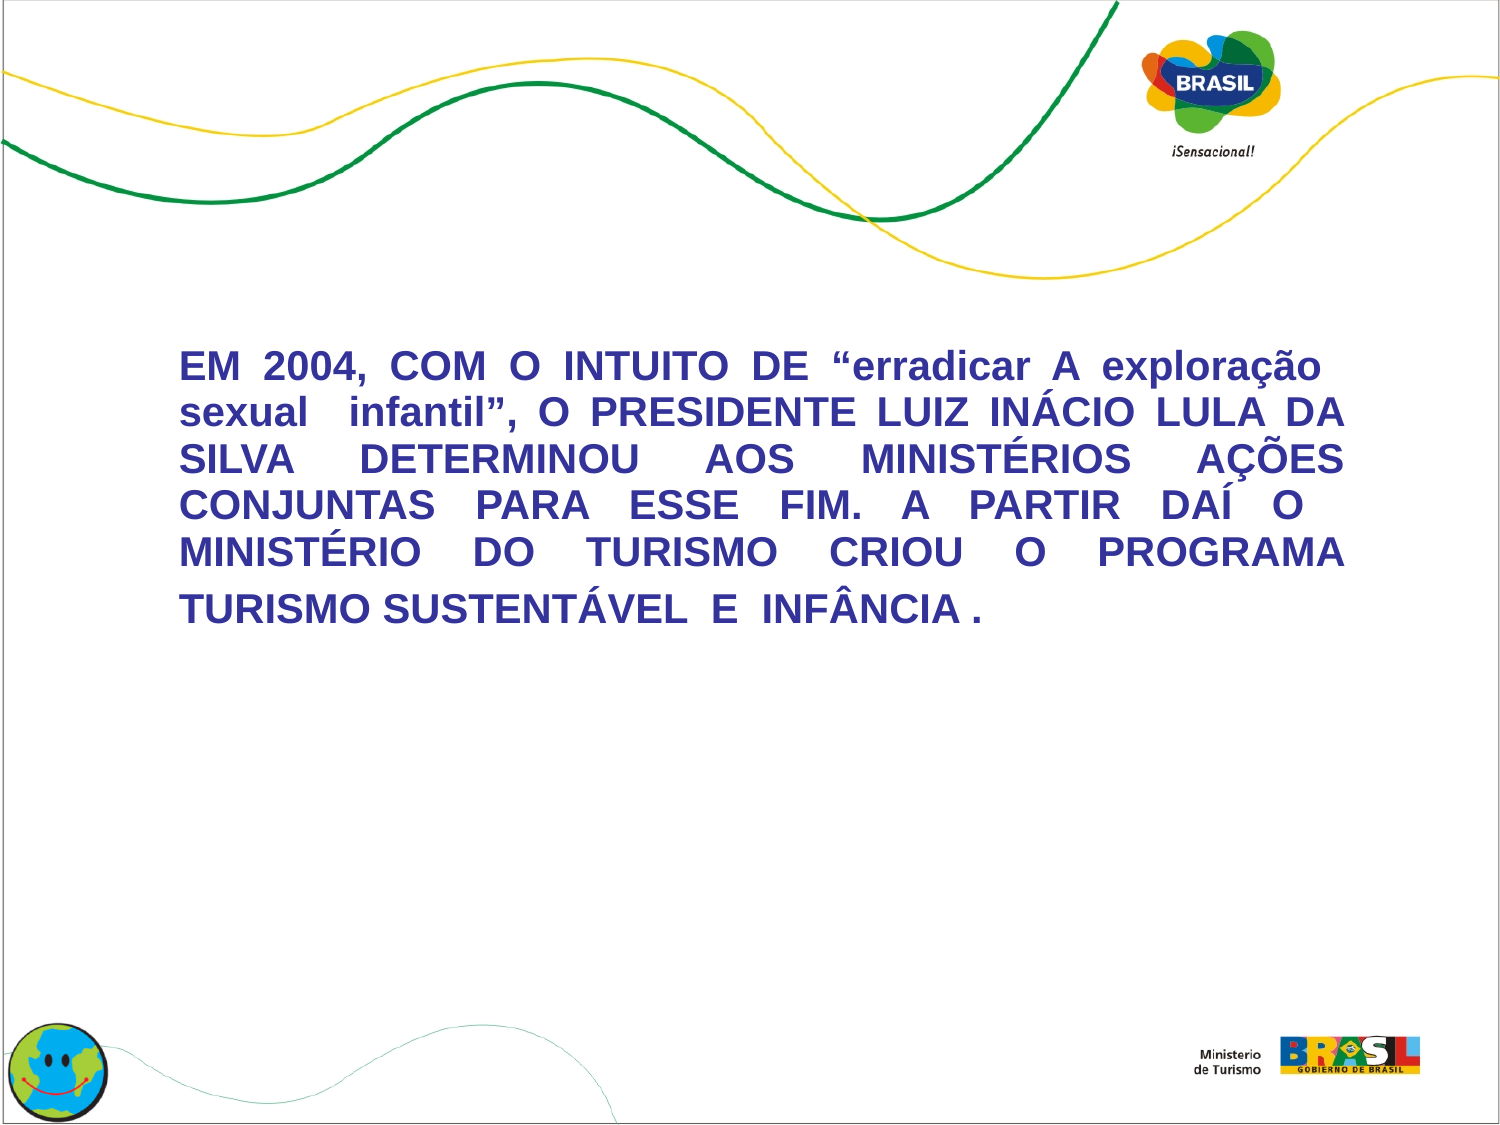

EM 2004, COM O INTUITO DE “erradicar A exploração sexual infantil”, O PRESIDENTE LUIZ INÁCIO LULA DA SILVA DETERMINOU AOS MINISTÉRIOS AÇÕES CONJUNTAS PARA ESSE FIM. A PARTIR DAÍ O MINISTÉRIO DO TURISMO CRIOU O PROGRAMA TURISMO SUSTENTÁVEL E INFÂNCIA .